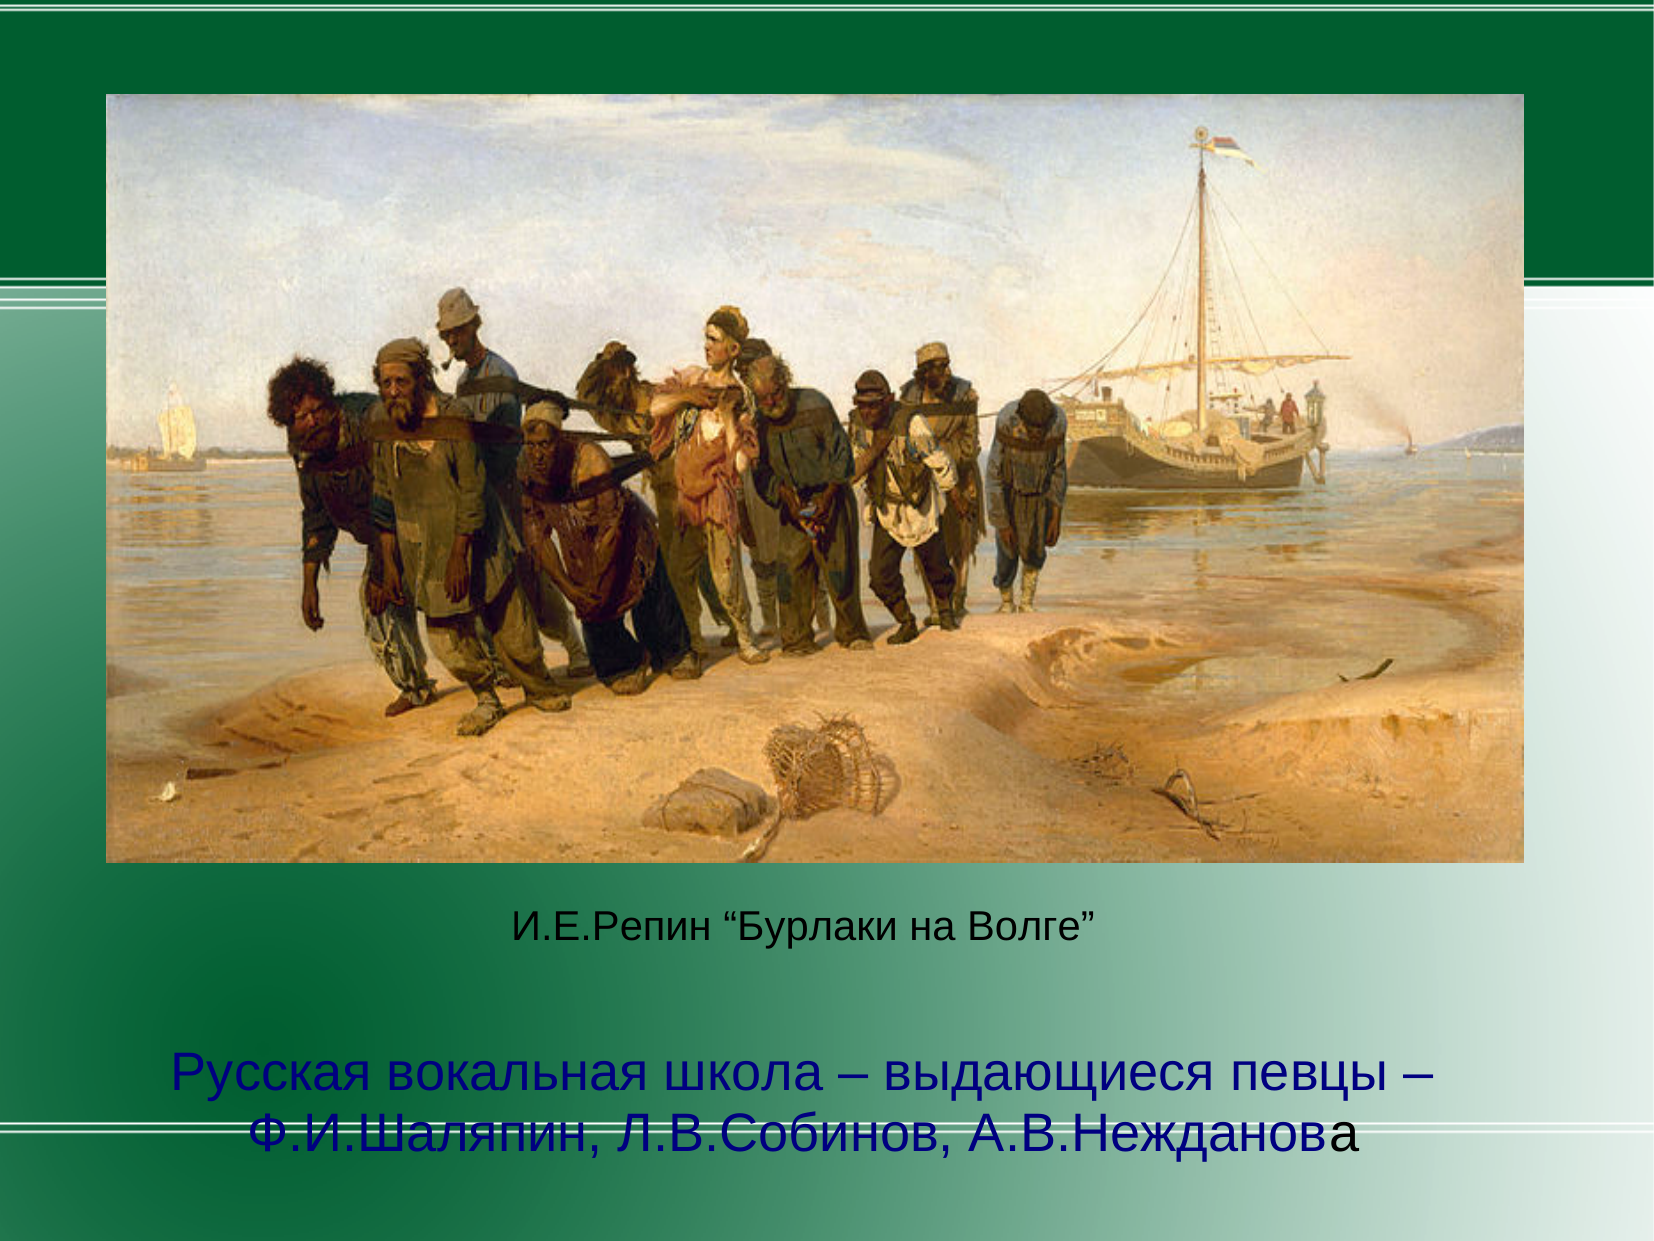

# И.Е.Репин “Бурлаки на Волге”
Русская вокальная школа – выдающиеся певцы – Ф.И.Шаляпин, Л.В.Собинов, А.В.Нежданова